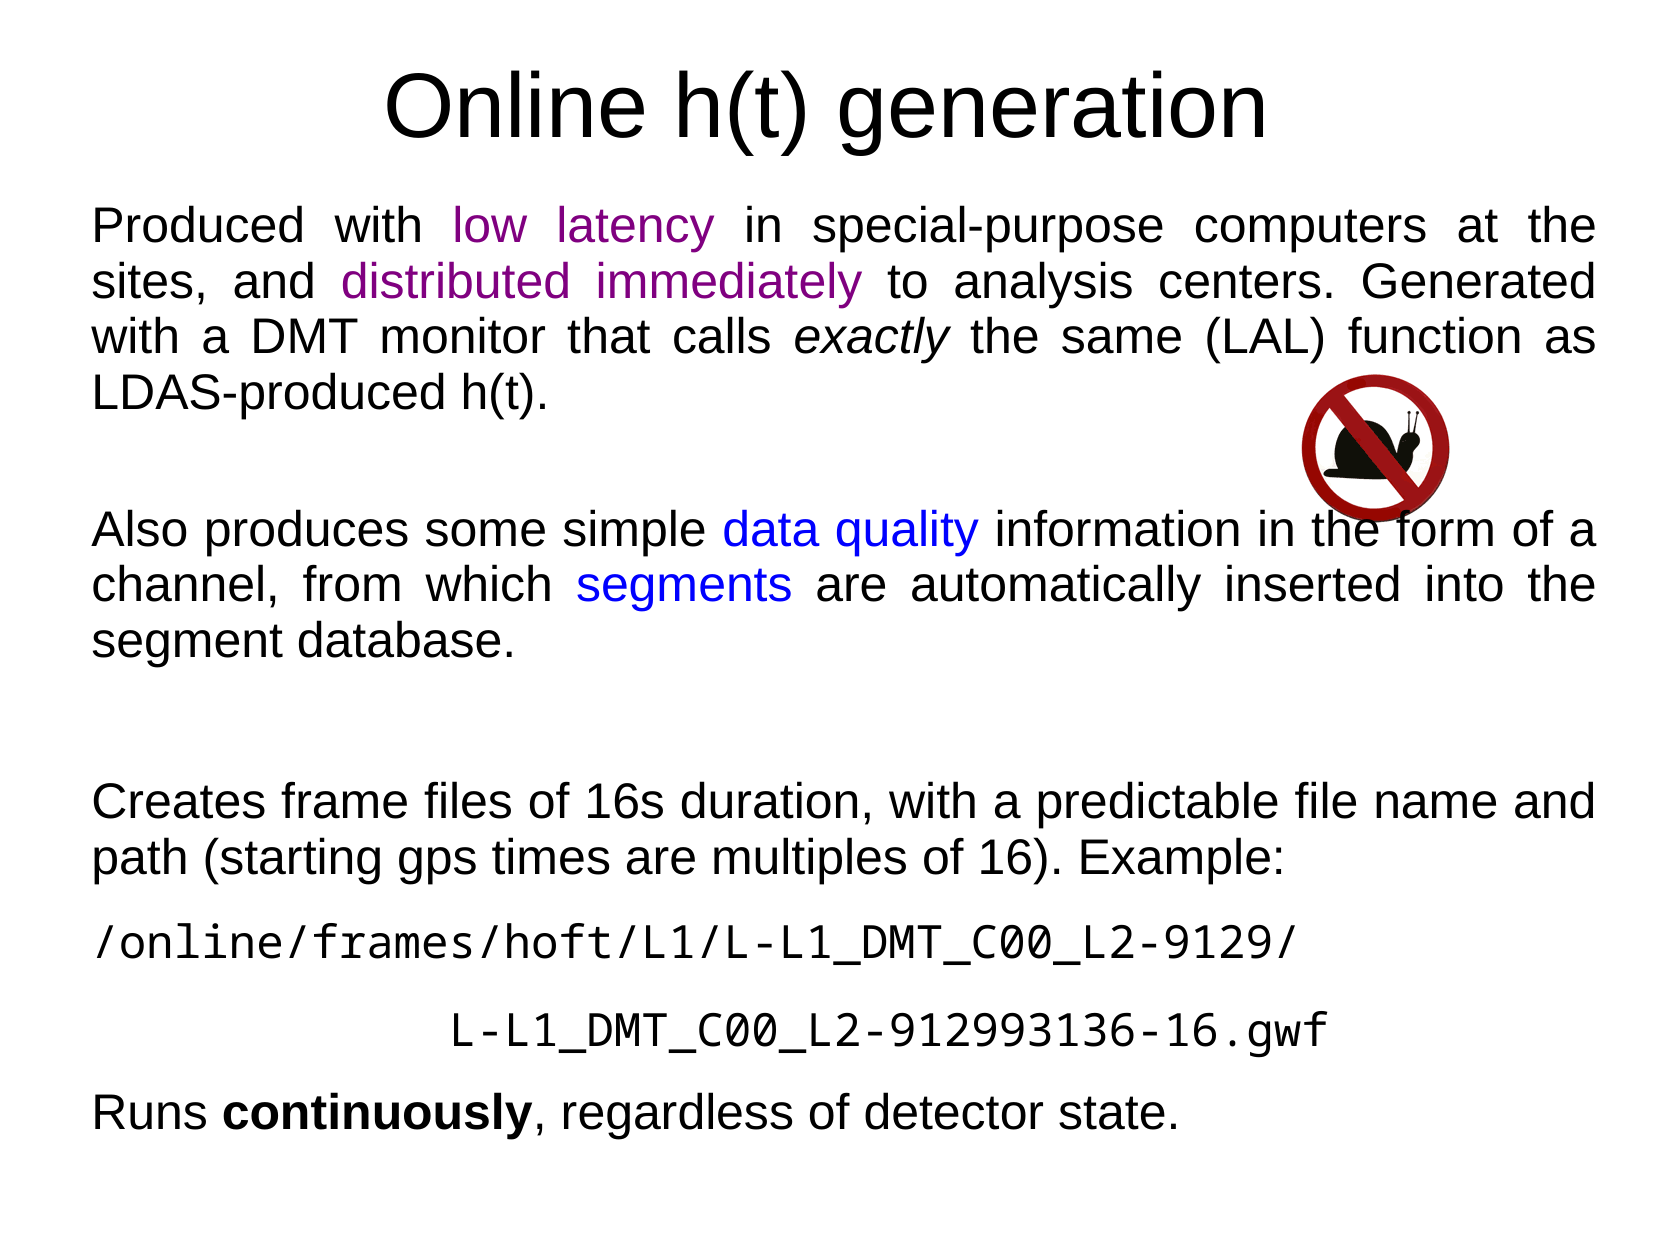

# Online h(t) generation
Produced with low latency in special-purpose computers at the sites, and distributed immediately to analysis centers. Generated with a DMT monitor that calls exactly the same (LAL) function as LDAS-produced h(t).
Also produces some simple data quality information in the form of a channel, from which segments are automatically inserted into the segment database.
Creates frame files of 16s duration, with a predictable file name and path (starting gps times are multiples of 16). Example:
/online/frames/hoft/L1/L-L1_DMT_C00_L2-9129/
 L-L1_DMT_C00_L2-912993136-16.gwf
Runs continuously, regardless of detector state.
Calibrated h(t) produced with low latency in special-purpose computers at the sites, and distributed immediately to analysis centers. Generated with a DMT monitor that calls exactly the same (LAL) function as LDAS.
Produces data quality information too in the form of a channel. From it, segments are generated and automatically inserted into the segment database.
Creates frame files of 16s duration, with a predictable file name and path (starting gps times are multiples of 16). Example:
/online/frames/hoft/L1/L-L1_DMT_C00_L2-9129/
 L-L1_DMT_C00_L2-912993136-16.gwf
It runs continuously, regardless of detector state.